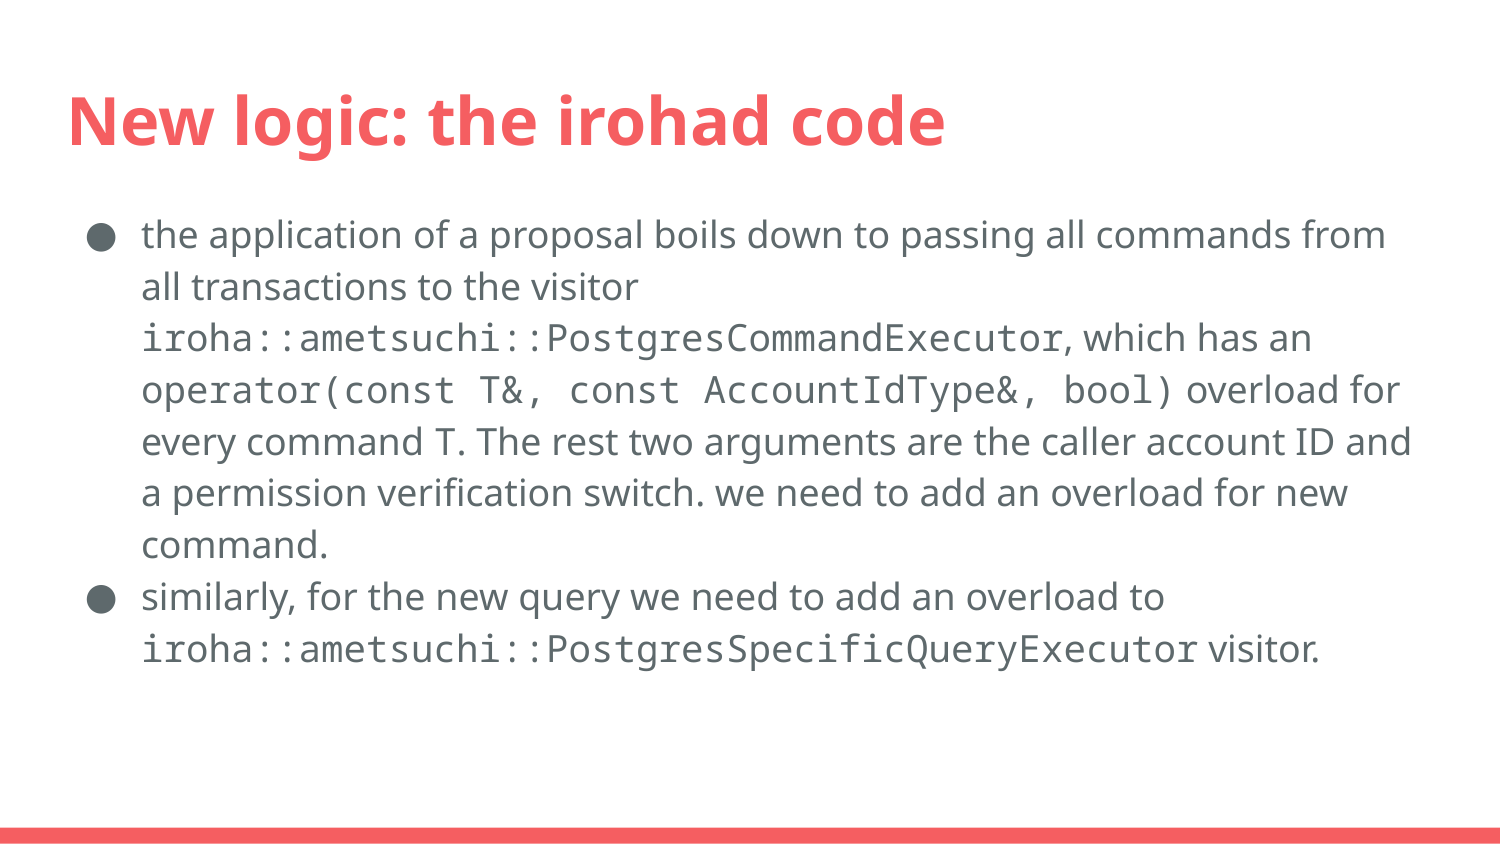

# New logic: the irohad code
the application of a proposal boils down to passing all commands from all transactions to the visitor iroha::ametsuchi::PostgresCommandExecutor, which has an operator(const T&, const AccountIdType&, bool) overload for every command T. The rest two arguments are the caller account ID and a permission verification switch. we need to add an overload for new command.
similarly, for the new query we need to add an overload to iroha::ametsuchi::PostgresSpecificQueryExecutor visitor.